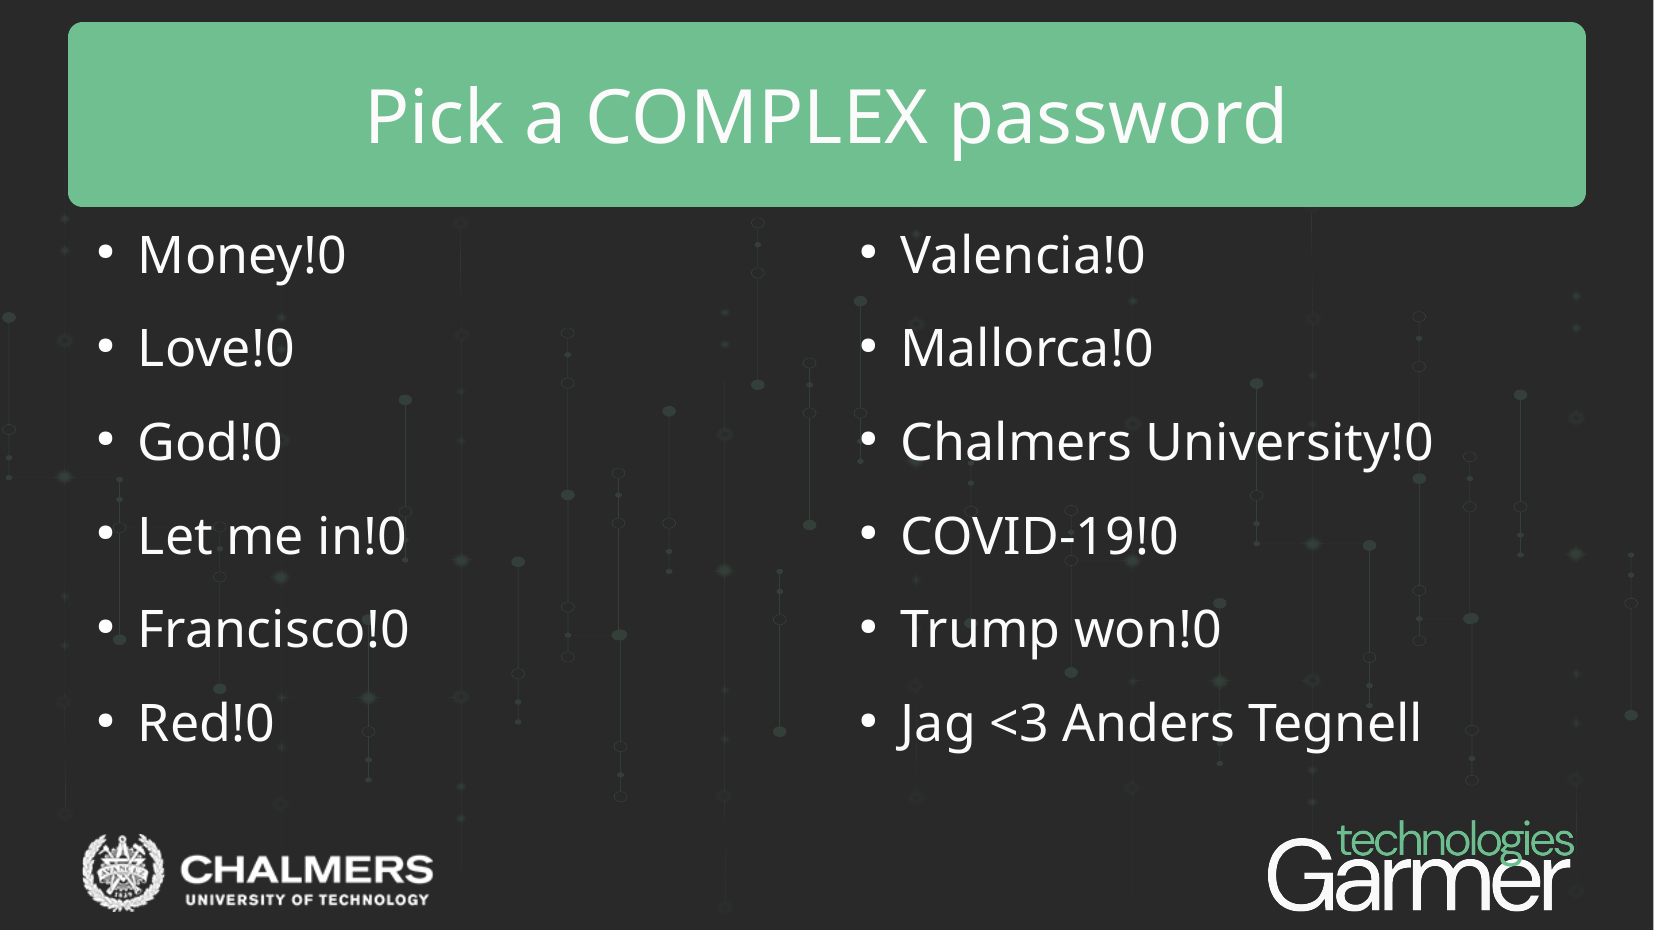

# Pick a COMPLEX password
Money!0
Love!0
God!0
Let me in!0
Francisco!0
Red!0
Valencia!0
Mallorca!0
Chalmers University!0
COVID-19!0
Trump won!0
Jag <3 Anders Tegnell